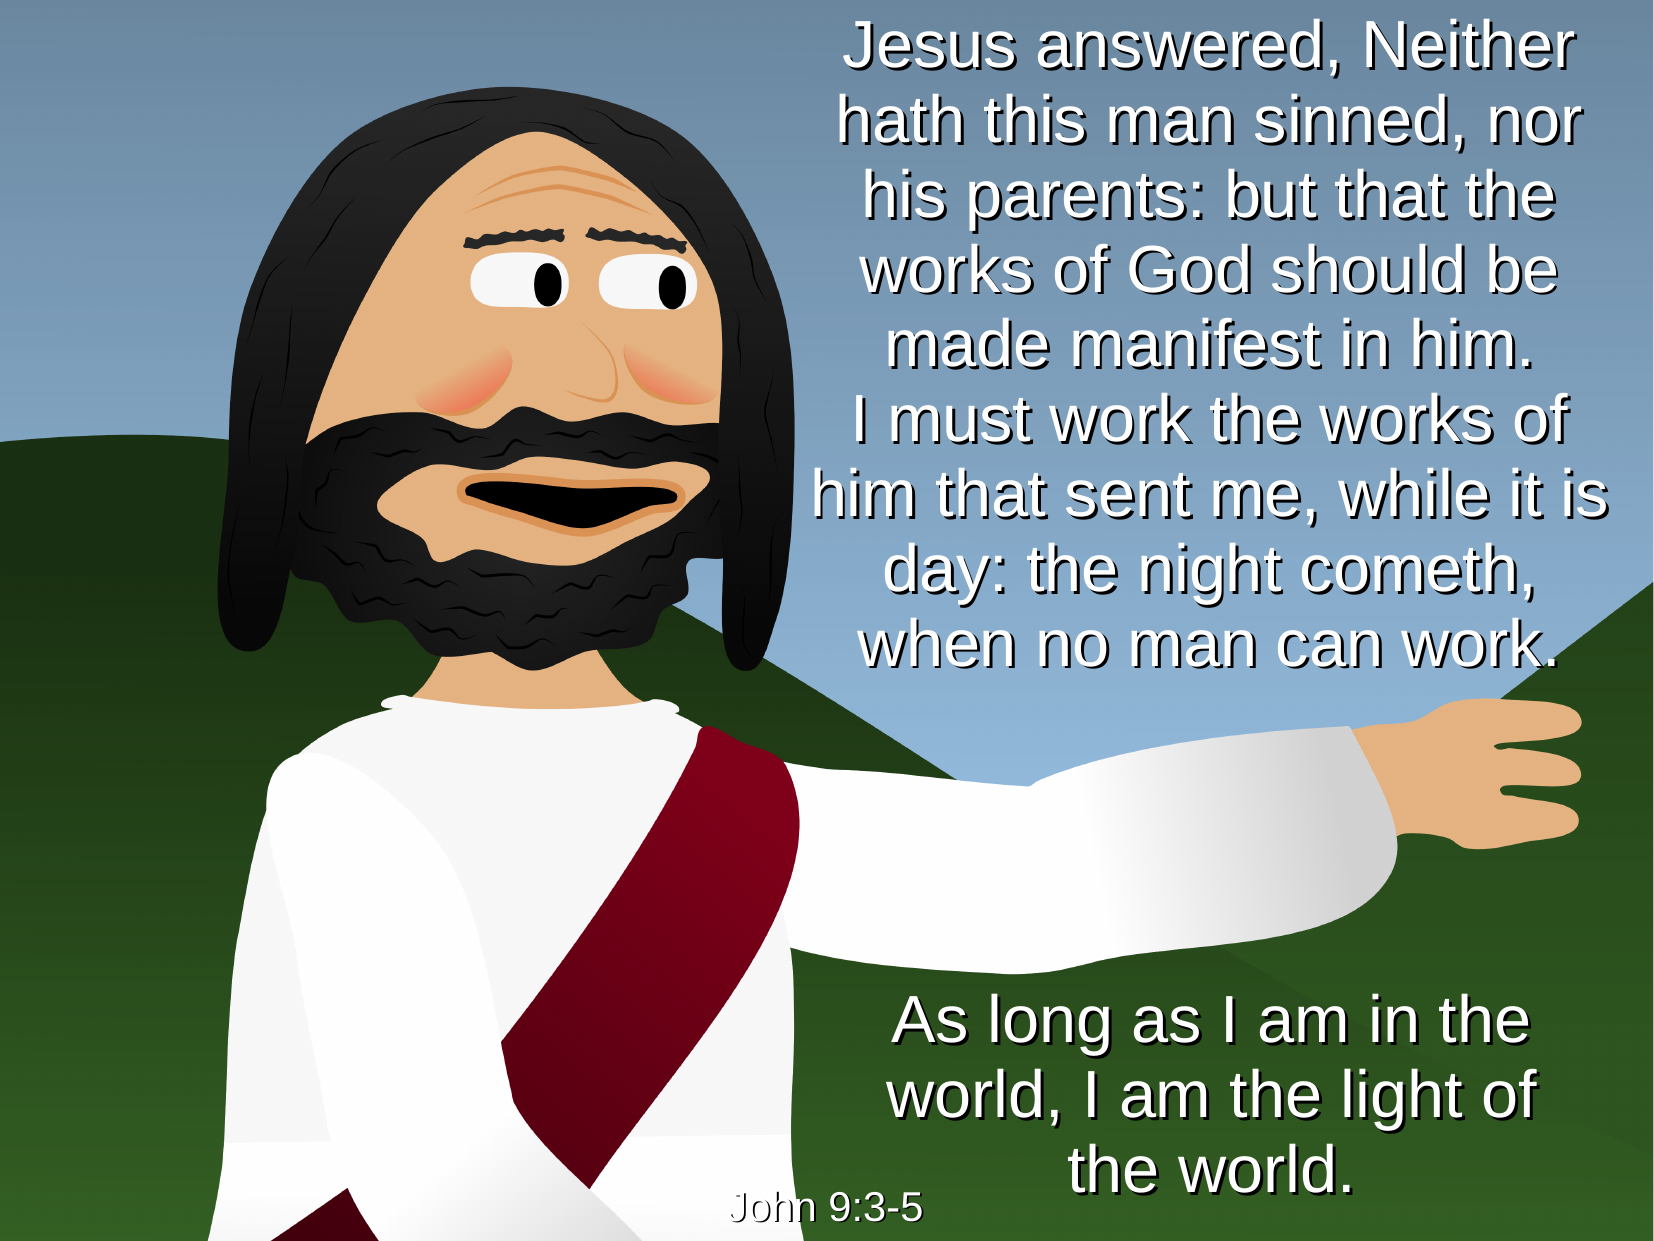

Jesus answered, Neither hath this man sinned, nor his parents: but that the works of God should be made manifest in him.
I must work the works of him that sent me, while it is day: the night cometh, when no man can work.
As long as I am in the world, I am the light of the world.
John 9:3-5